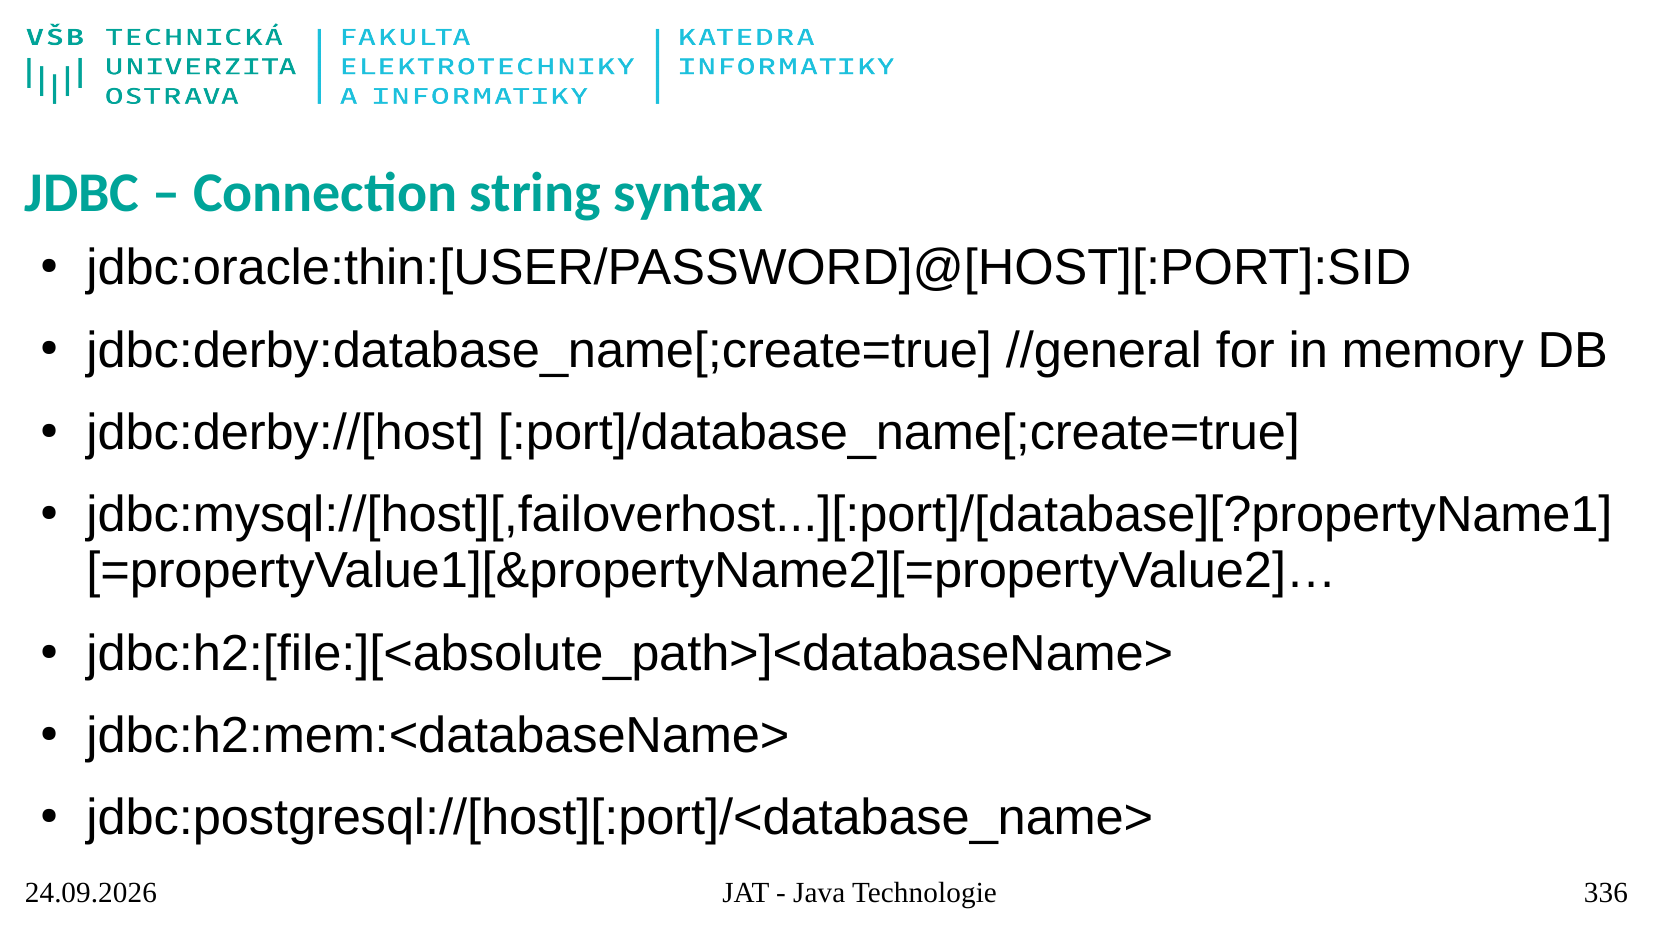

# JDBC – Connection string syntax
jdbc:oracle:thin:[USER/PASSWORD]@[HOST][:PORT]:SID
jdbc:derby:database_name[;create=true] //general for in memory DB
jdbc:derby://[host] [:port]/database_name[;create=true]
jdbc:mysql://[host][,failoverhost...][:port]/[database][?propertyName1][=propertyValue1][&propertyName2][=propertyValue2]…
jdbc:h2:[file:][<absolute_path>]<databaseName>
jdbc:h2:mem:<databaseName>
jdbc:postgresql://[host][:port]/<database_name>
JAT - Java Technologie
336